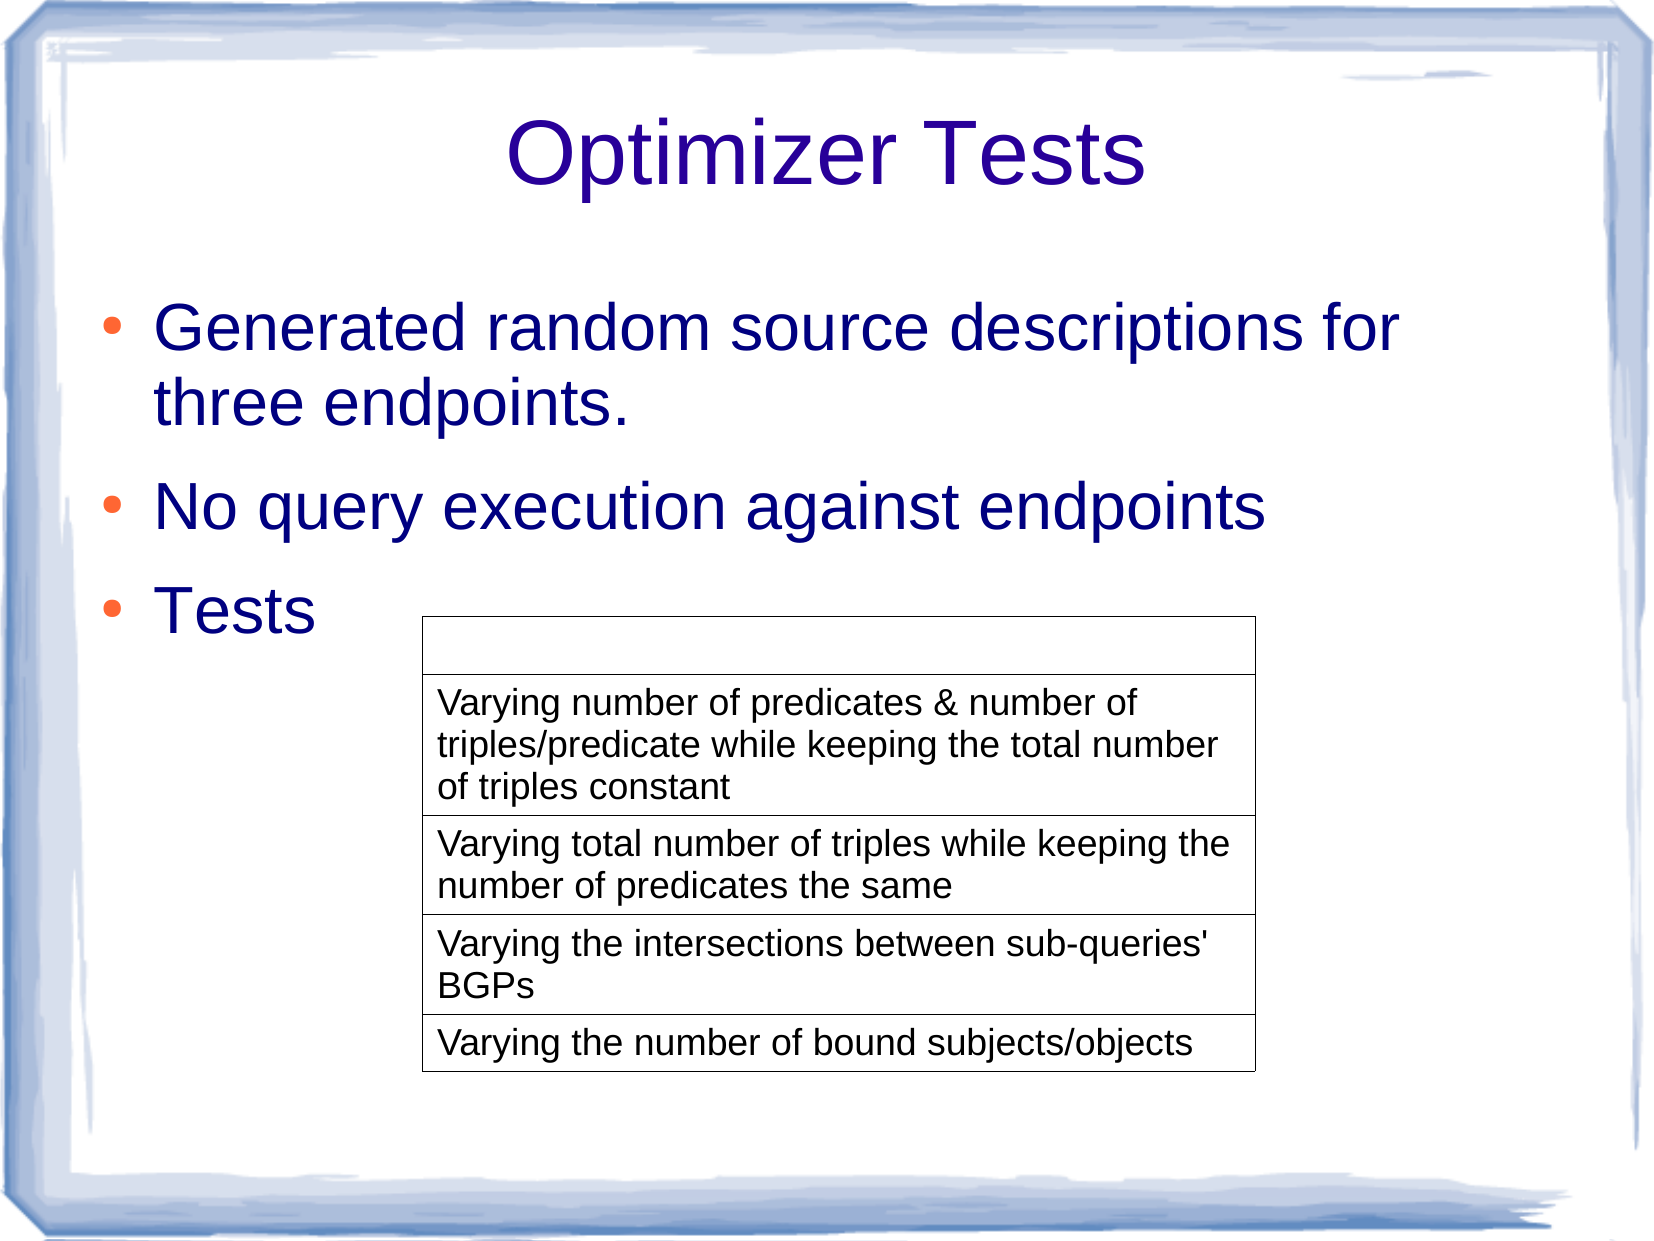

# Optimizer Tests
Generated random source descriptions for three endpoints.
No query execution against endpoints
Tests
| |
| --- |
| Varying number of predicates & number of triples/predicate while keeping the total number of triples constant |
| Varying total number of triples while keeping the number of predicates the same |
| Varying the intersections between sub-queries' BGPs |
| Varying the number of bound subjects/objects |